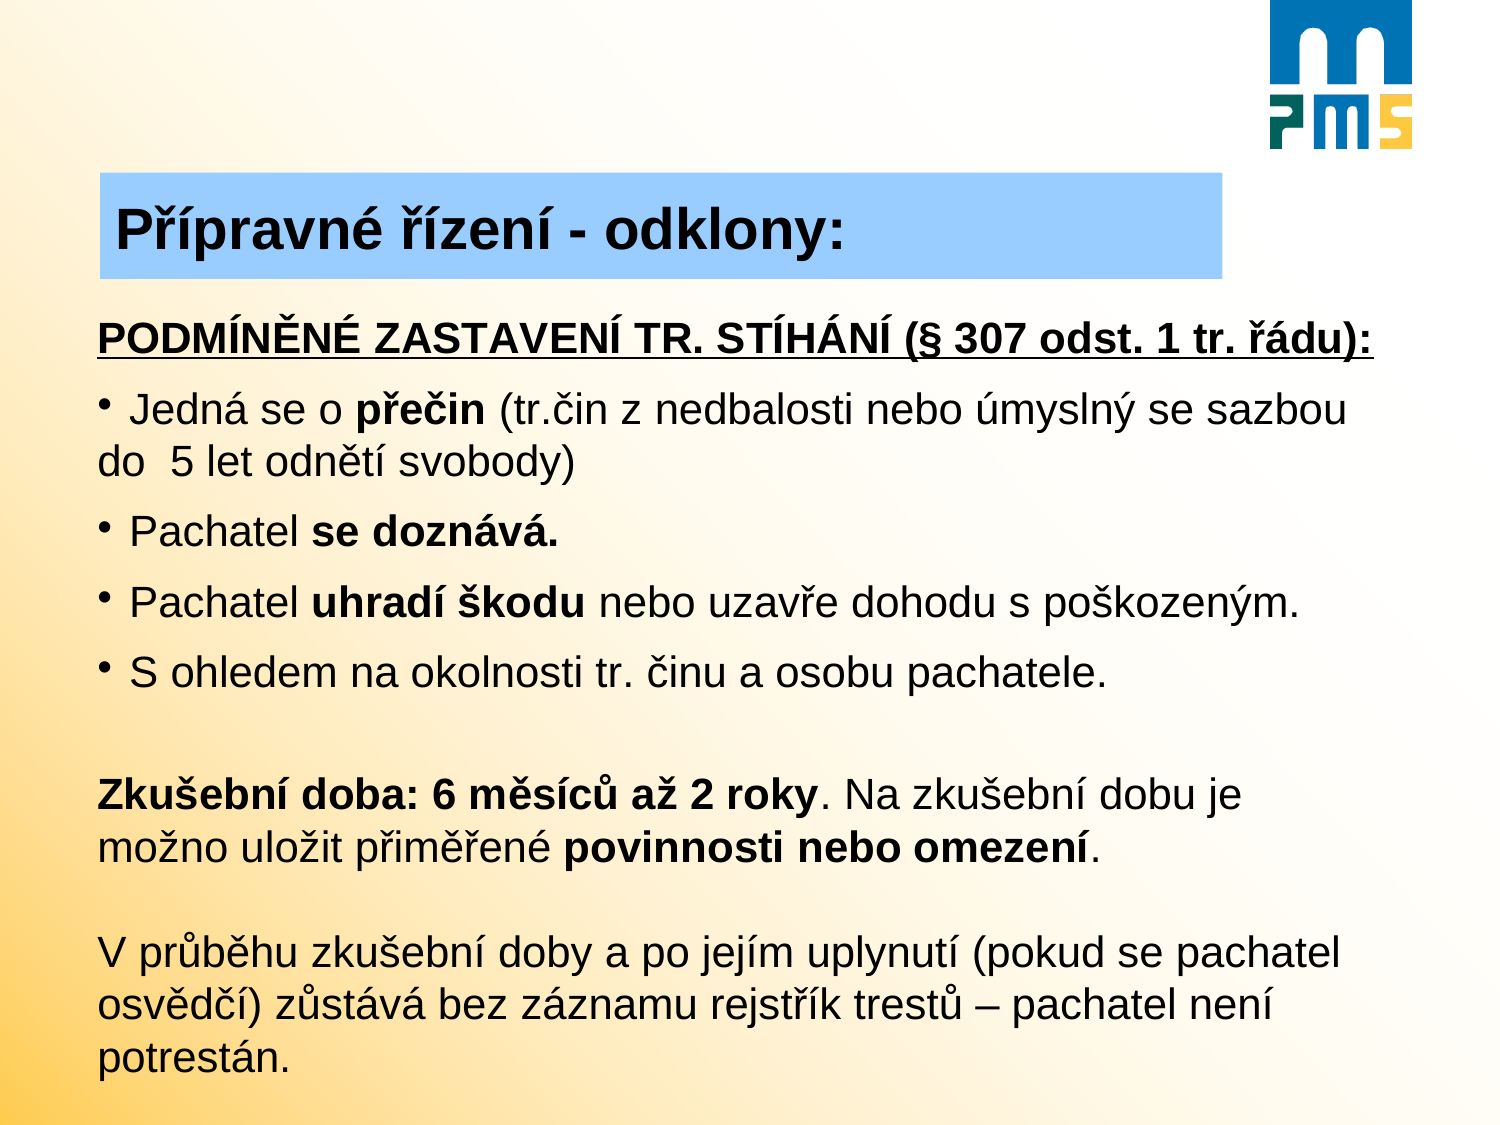

Přípravné řízení - odklony:
PODMÍNĚNÉ ZASTAVENÍ TR. STÍHÁNÍ (§ 307 odst. 1 tr. řádu):
 Jedná se o přečin (tr.čin z nedbalosti nebo úmyslný se sazbou do 5 let odnětí svobody)
 Pachatel se doznává.
 Pachatel uhradí škodu nebo uzavře dohodu s poškozeným.
 S ohledem na okolnosti tr. činu a osobu pachatele.
Zkušební doba: 6 měsíců až 2 roky. Na zkušební dobu je možno uložit přiměřené povinnosti nebo omezení.
V průběhu zkušební doby a po jejím uplynutí (pokud se pachatel osvědčí) zůstává bez záznamu rejstřík trestů – pachatel není potrestán.